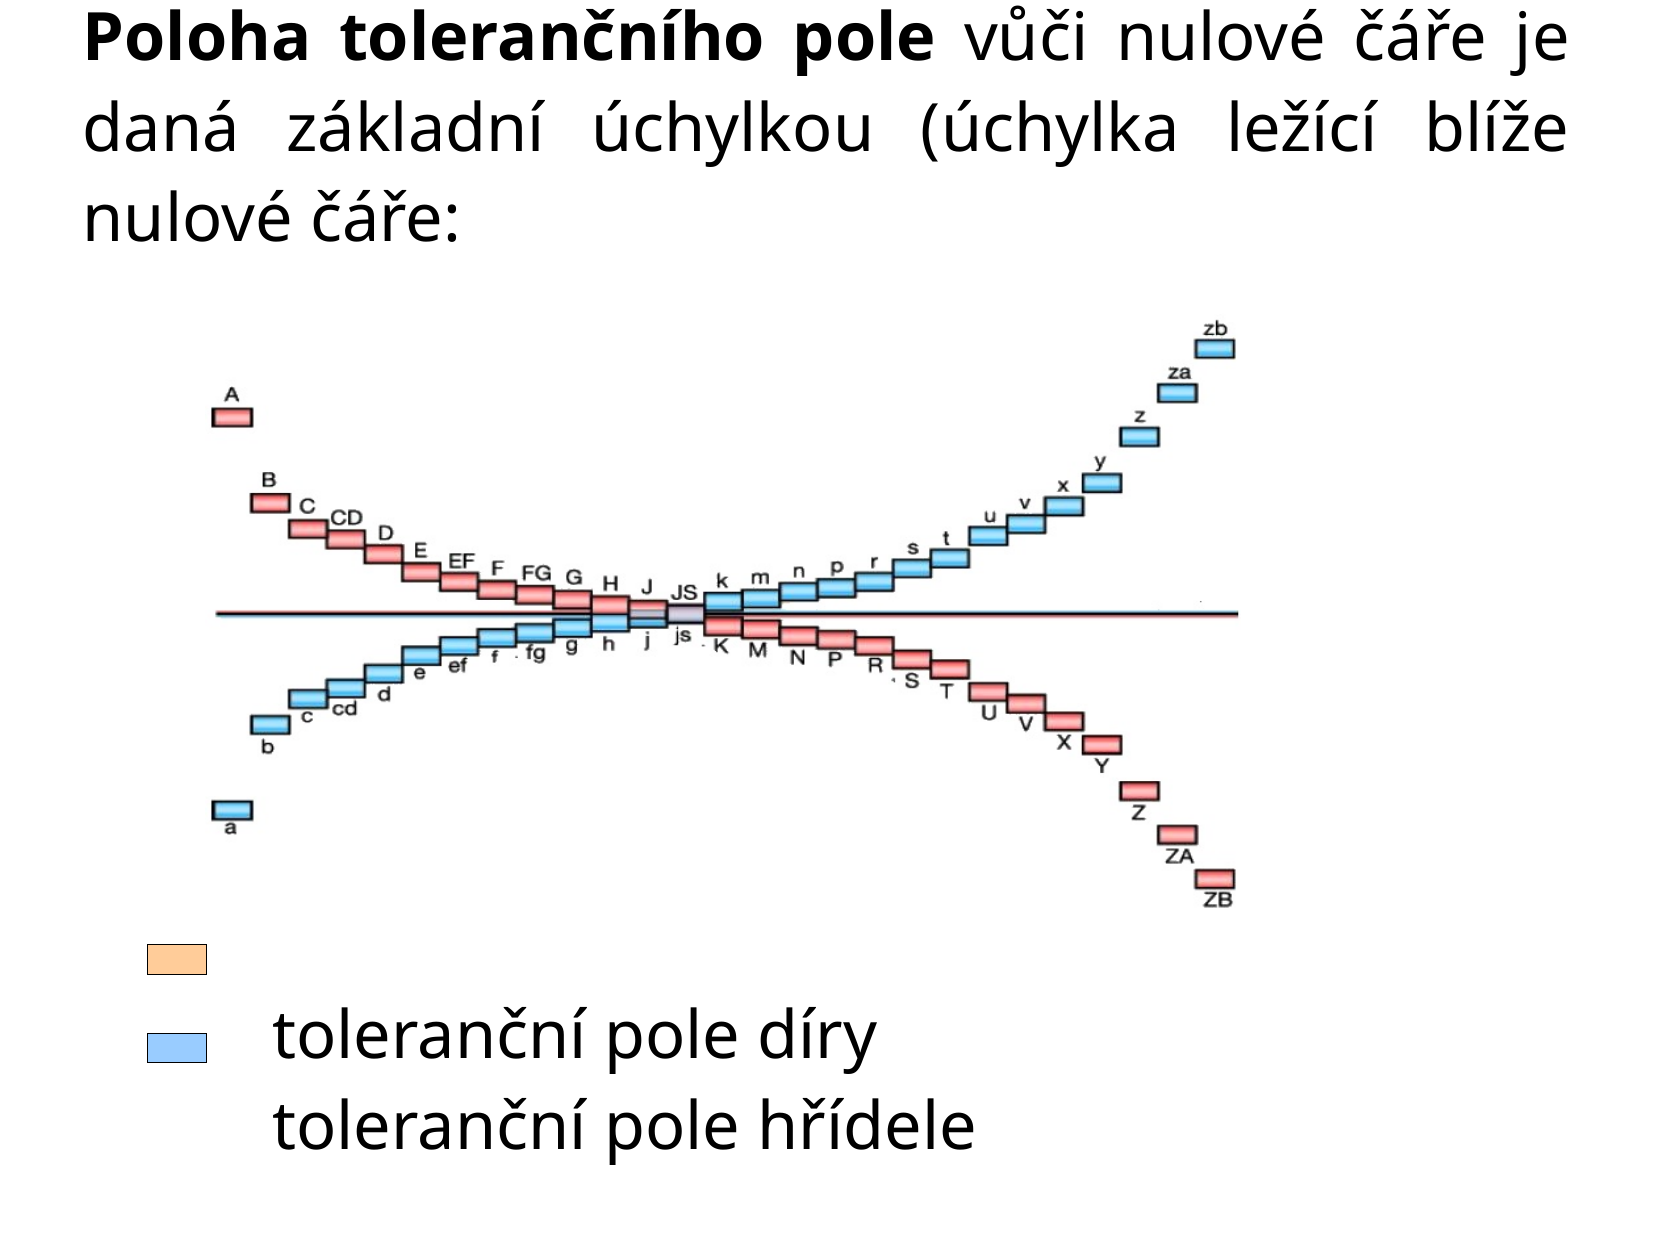

# Poloha tolerančního pole vůči nulové čáře je daná základní úchylkou (úchylka ležící blíže nulové čáře:
 toleranční pole díry
 toleranční pole hřídele